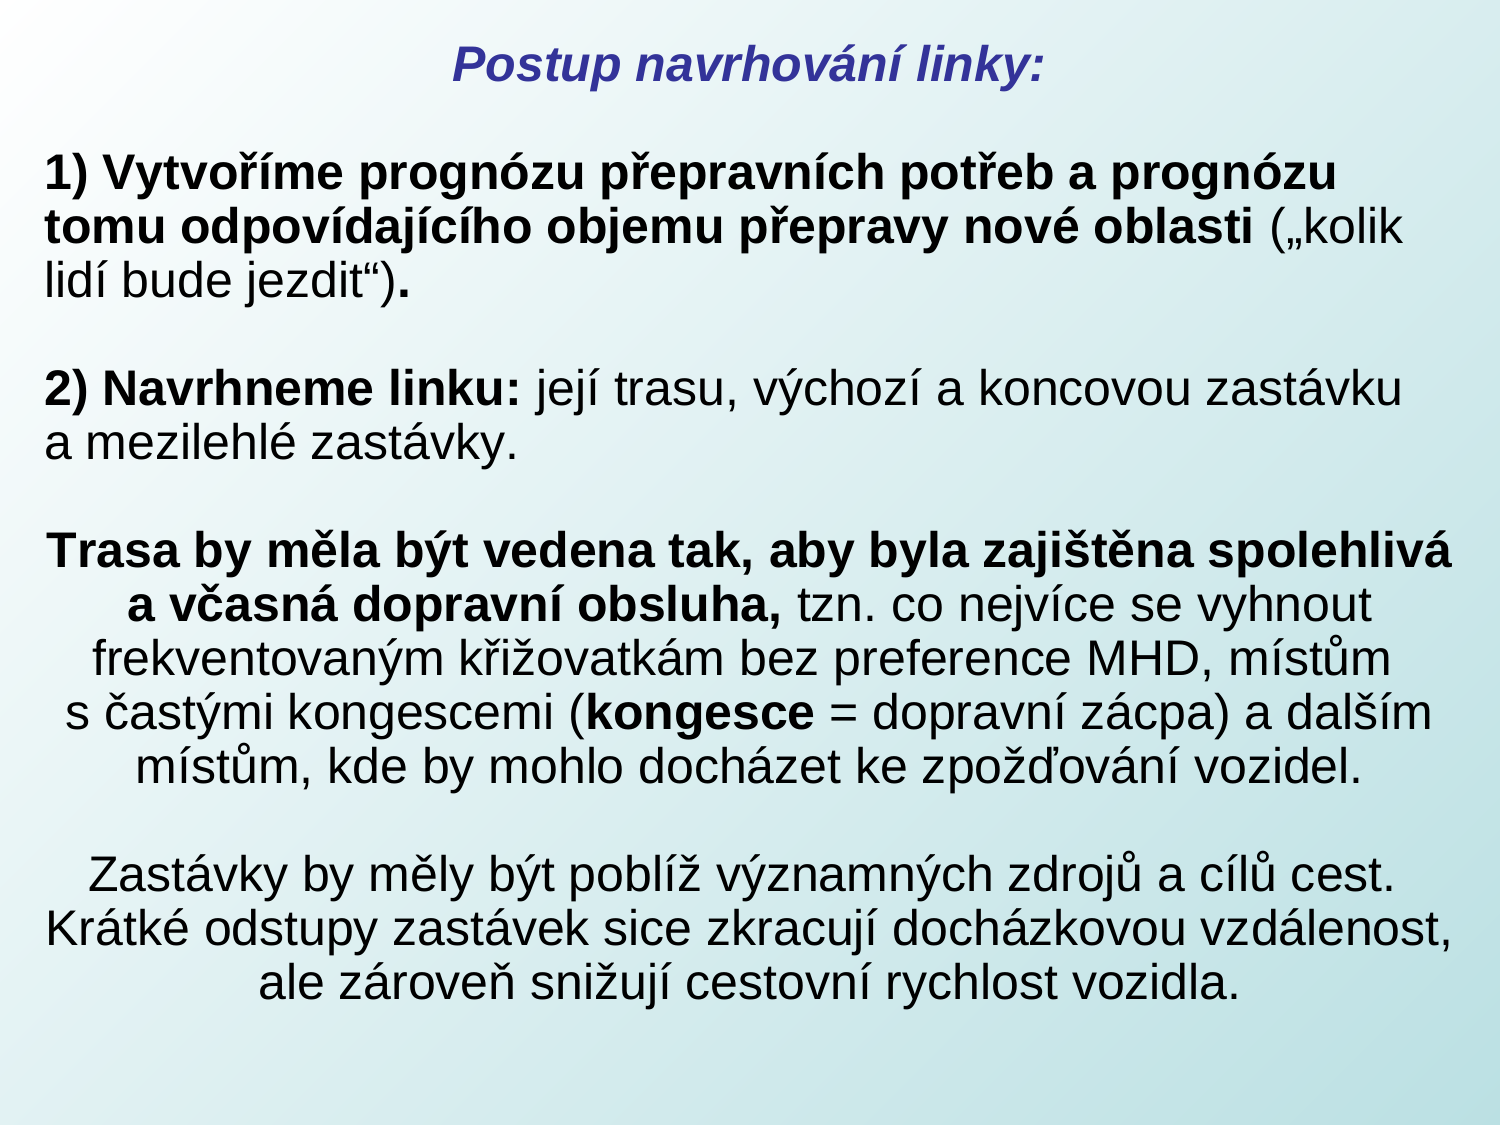

# Postup navrhování linky:
1) Vytvoříme prognózu přepravních potřeb a prognózu tomu odpovídajícího objemu přepravy nové oblasti („kolik lidí bude jezdit“).
2) Navrhneme linku: její trasu, výchozí a koncovou zastávku
a mezilehlé zastávky.
Trasa by měla být vedena tak, aby byla zajištěna spolehlivá
a včasná dopravní obsluha, tzn. co nejvíce se vyhnout frekventovaným křižovatkám bez preference MHD, místům
s častými kongescemi (kongesce = dopravní zácpa) a dalším místům, kde by mohlo docházet ke zpožďování vozidel.
Zastávky by měly být poblíž významných zdrojů a cílů cest.
Krátké odstupy zastávek sice zkracují docházkovou vzdálenost, ale zároveň snižují cestovní rychlost vozidla.